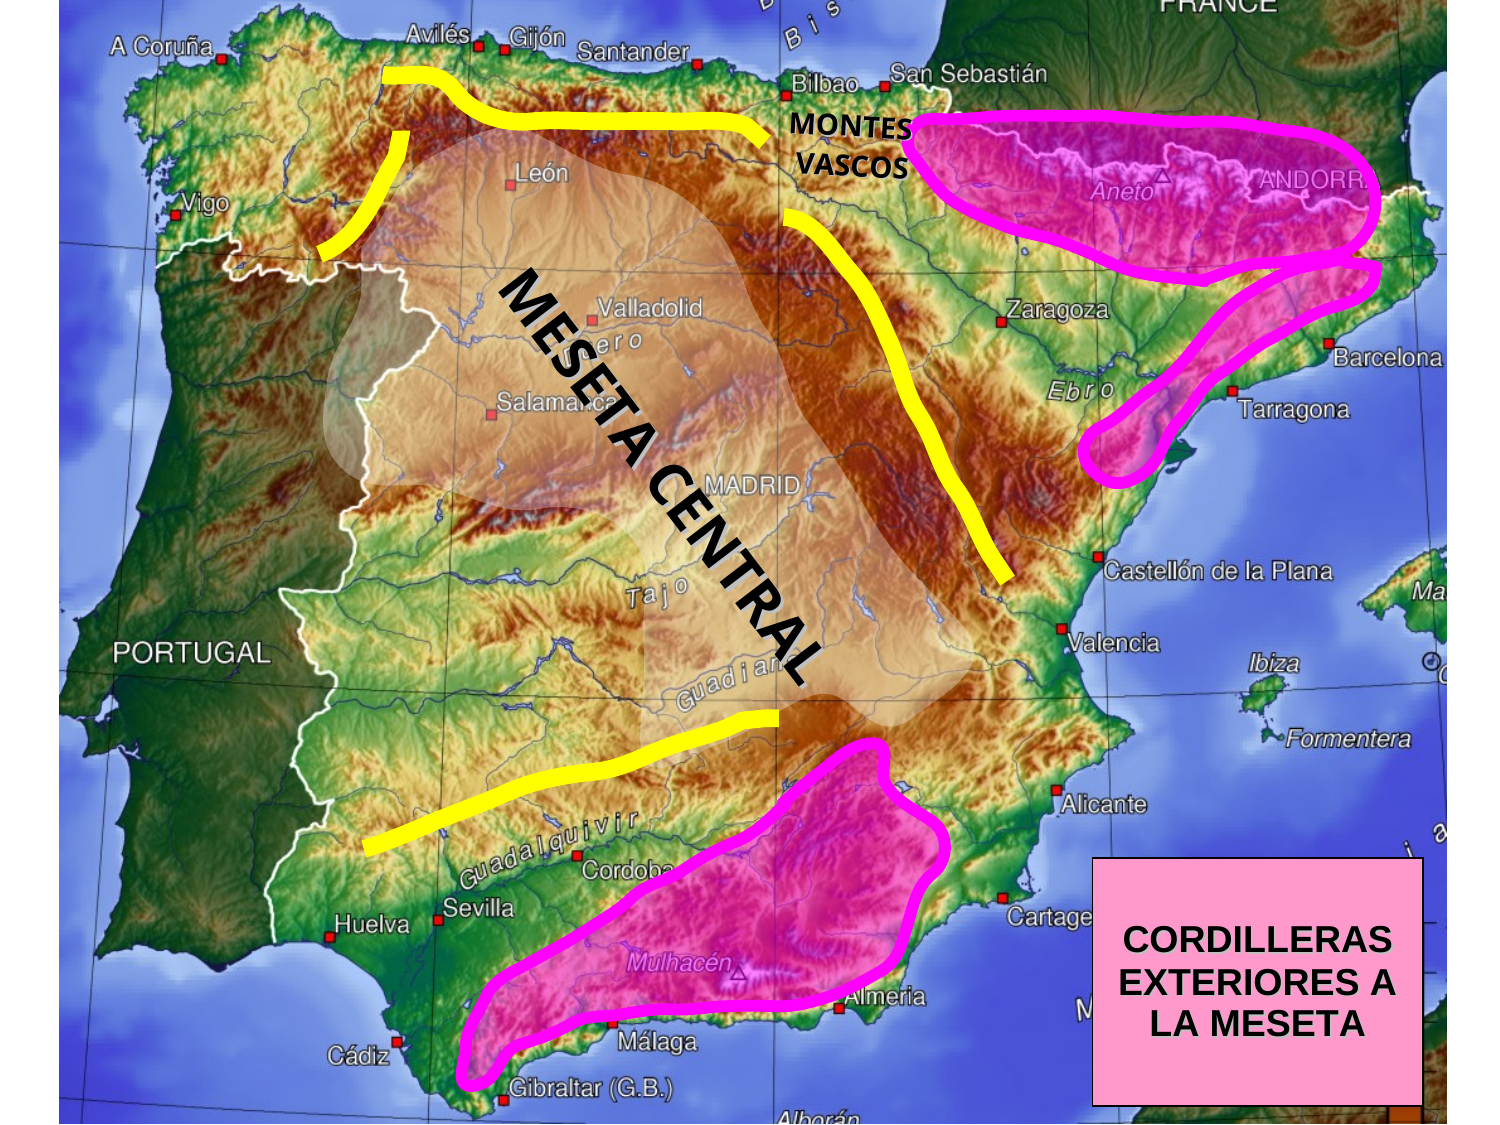

MONTES
VASCOS
MESETA CENTRAL
CORDILLERAS EXTERIORES A LA MESETA